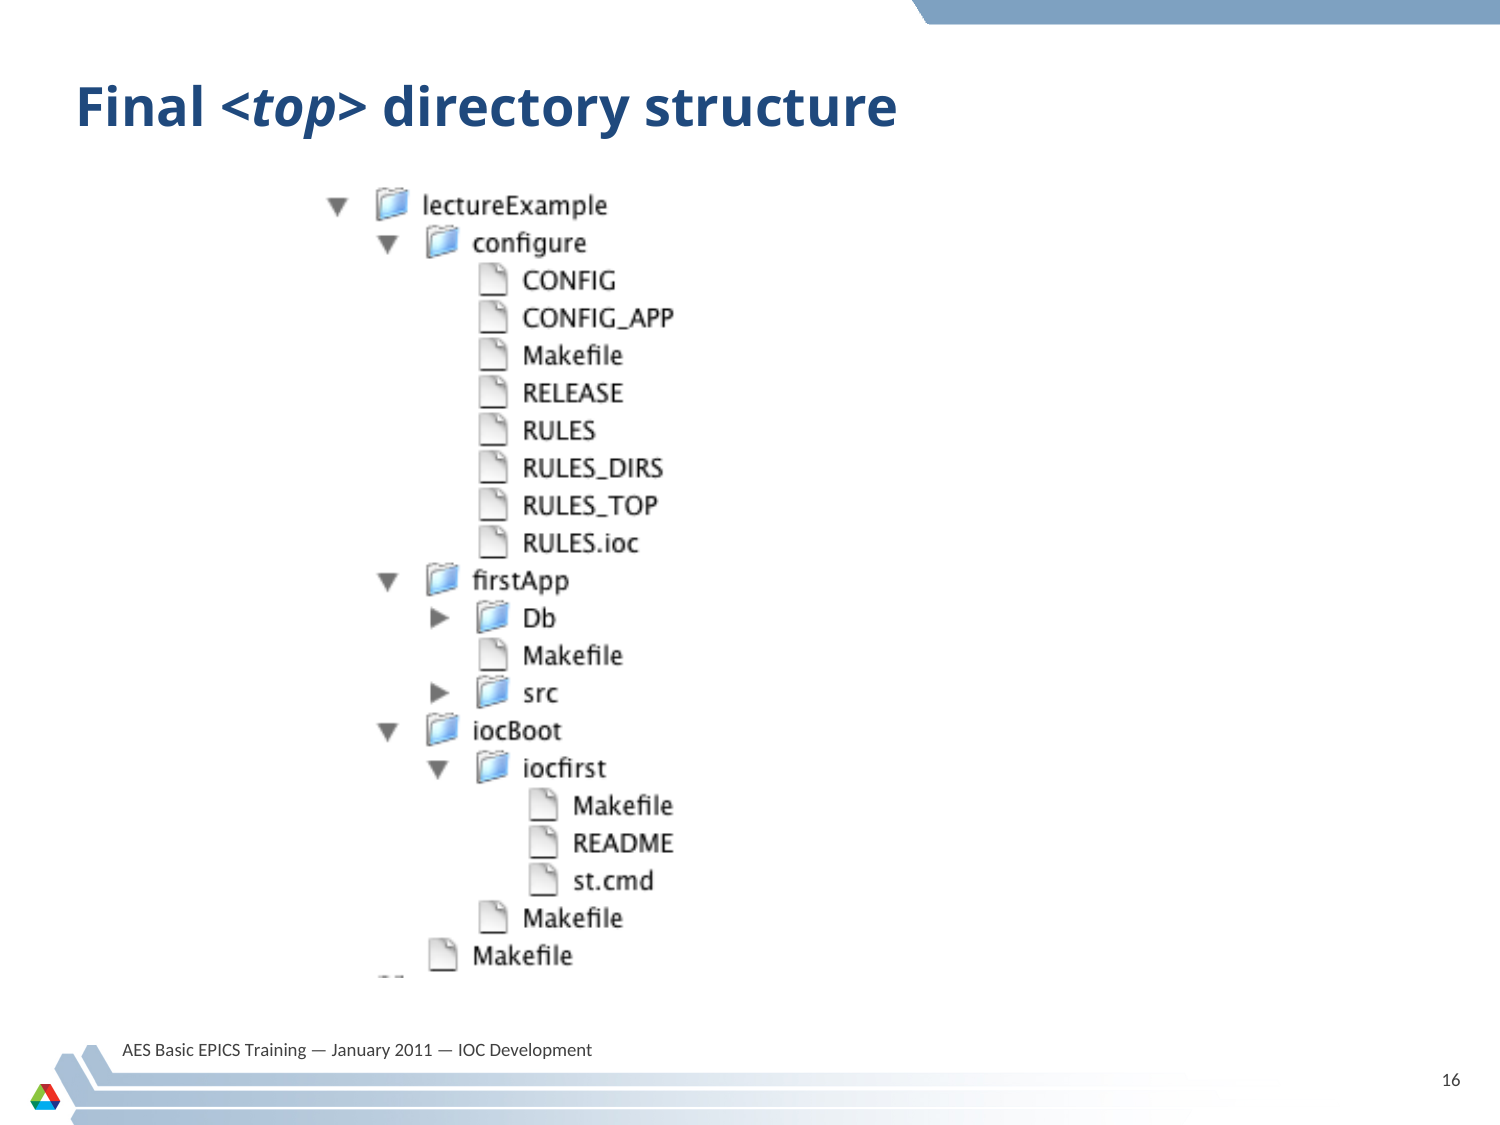

# Final <top> directory structure
AES Basic EPICS Training — January 2011 — IOC Development
16